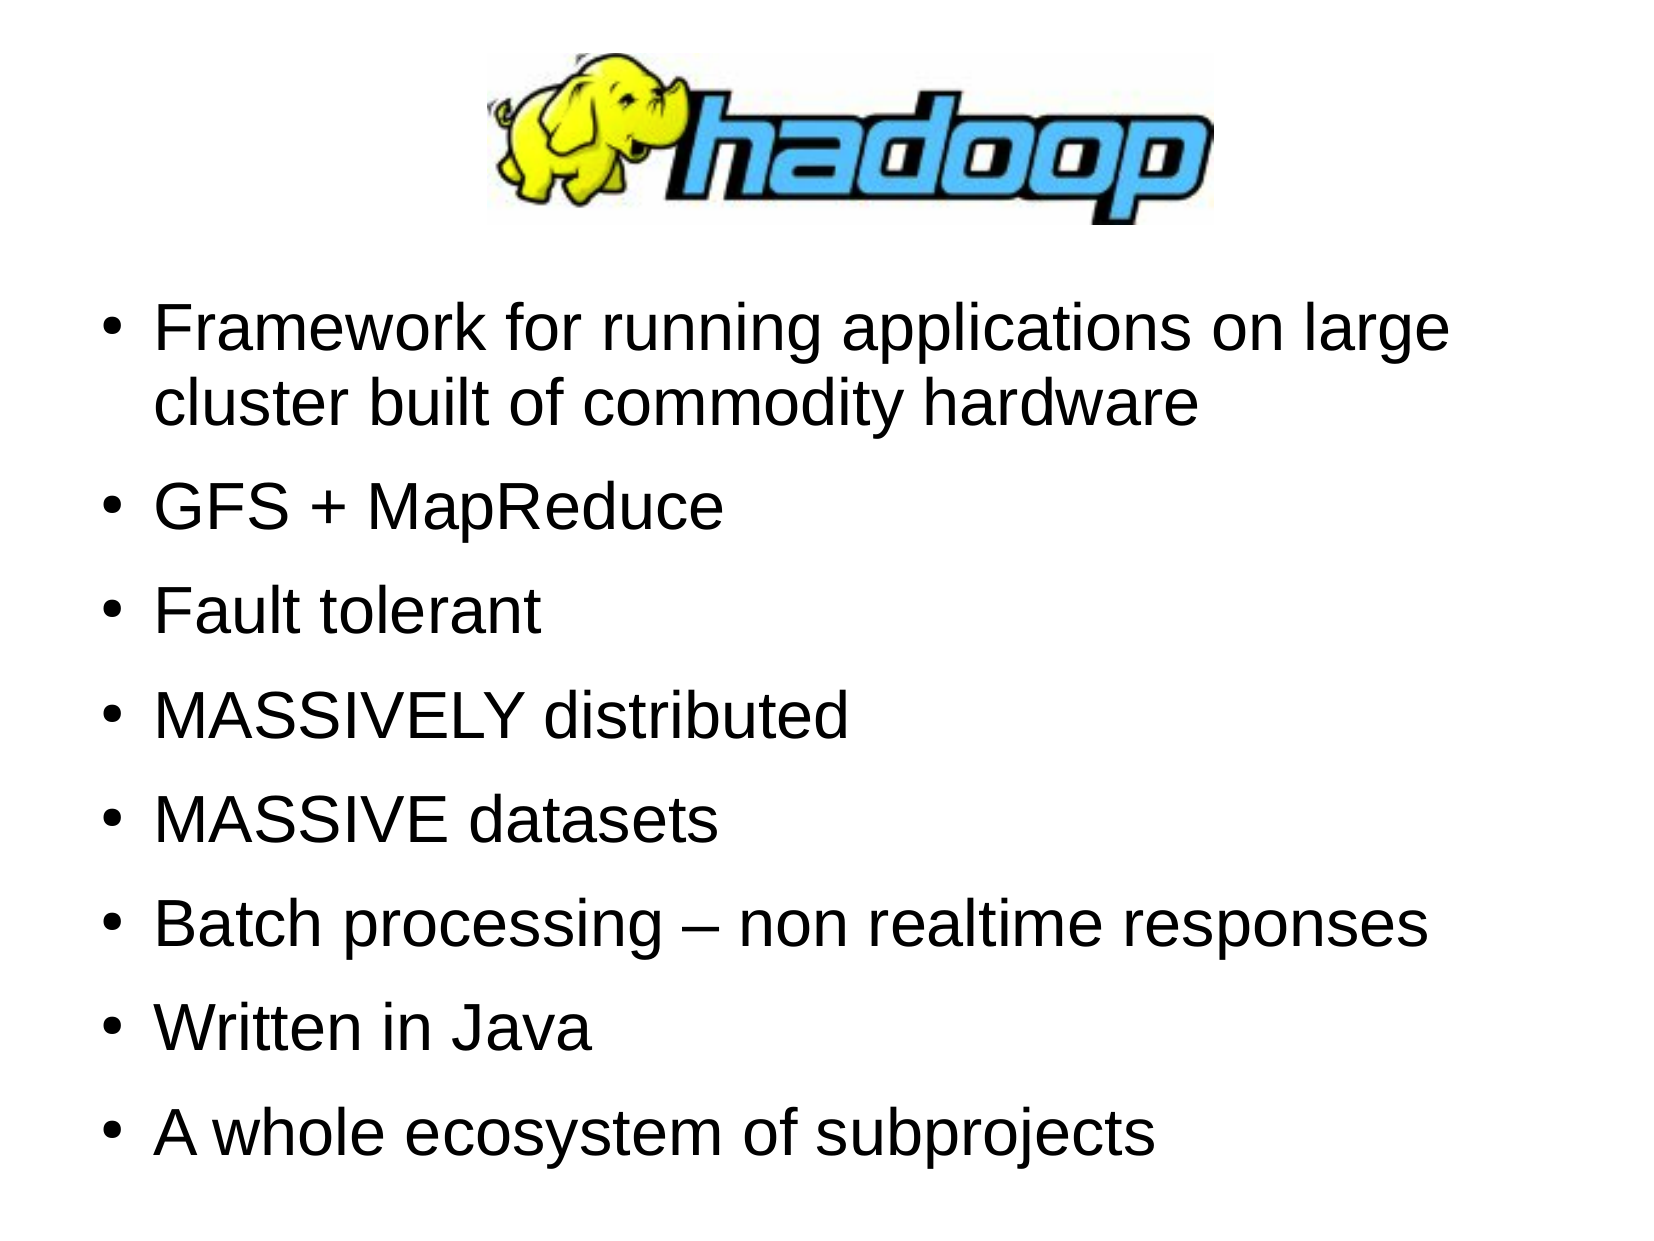

# Framework for running applications on large cluster built of commodity hardware
GFS + MapReduce
Fault tolerant
MASSIVELY distributed
MASSIVE datasets
Batch processing – non realtime responses
Written in Java
A whole ecosystem of subprojects